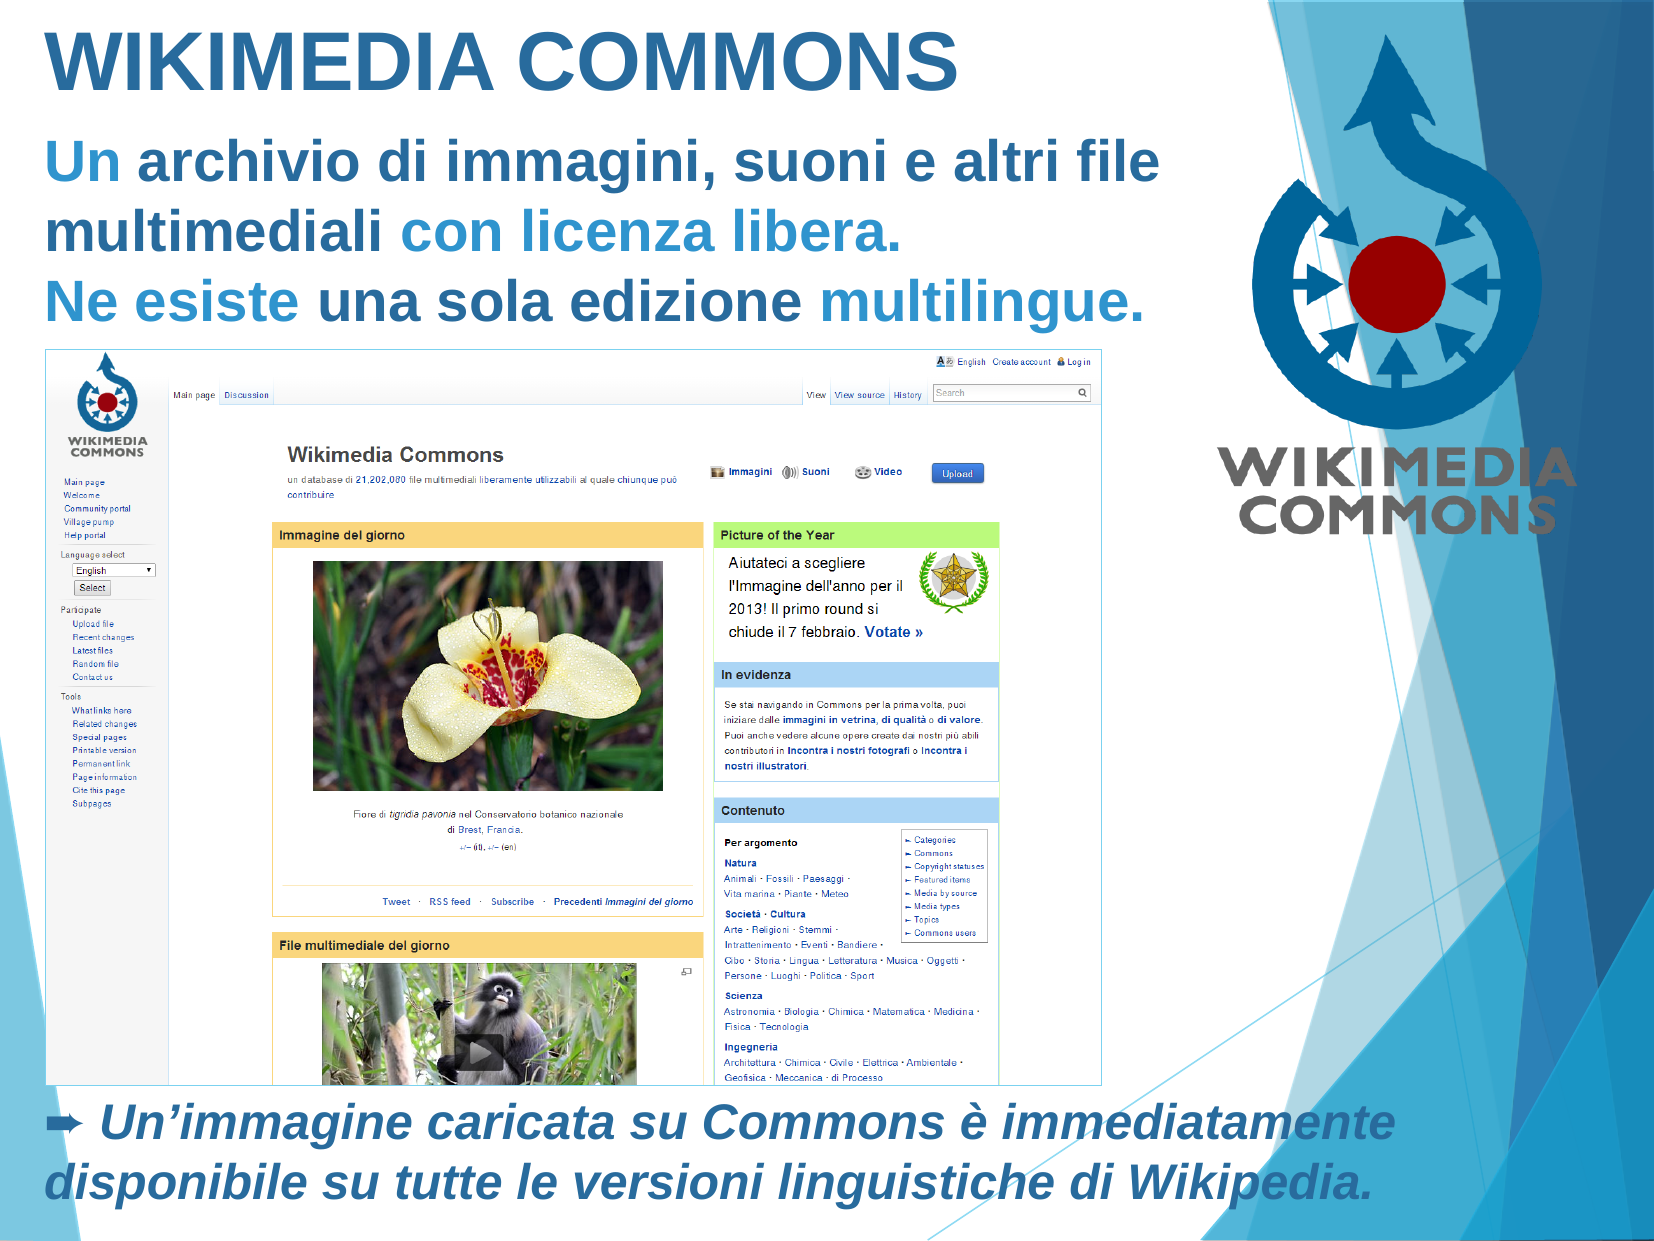

WIKIMEDIA COMMONS
Un archivio di immagini, suoni e altri file multimediali con licenza libera.
Ne esiste una sola edizione multilingue.
➨ Un’immagine caricata su Commons è immediatamente disponibile su tutte le versioni linguistiche di Wikipedia.